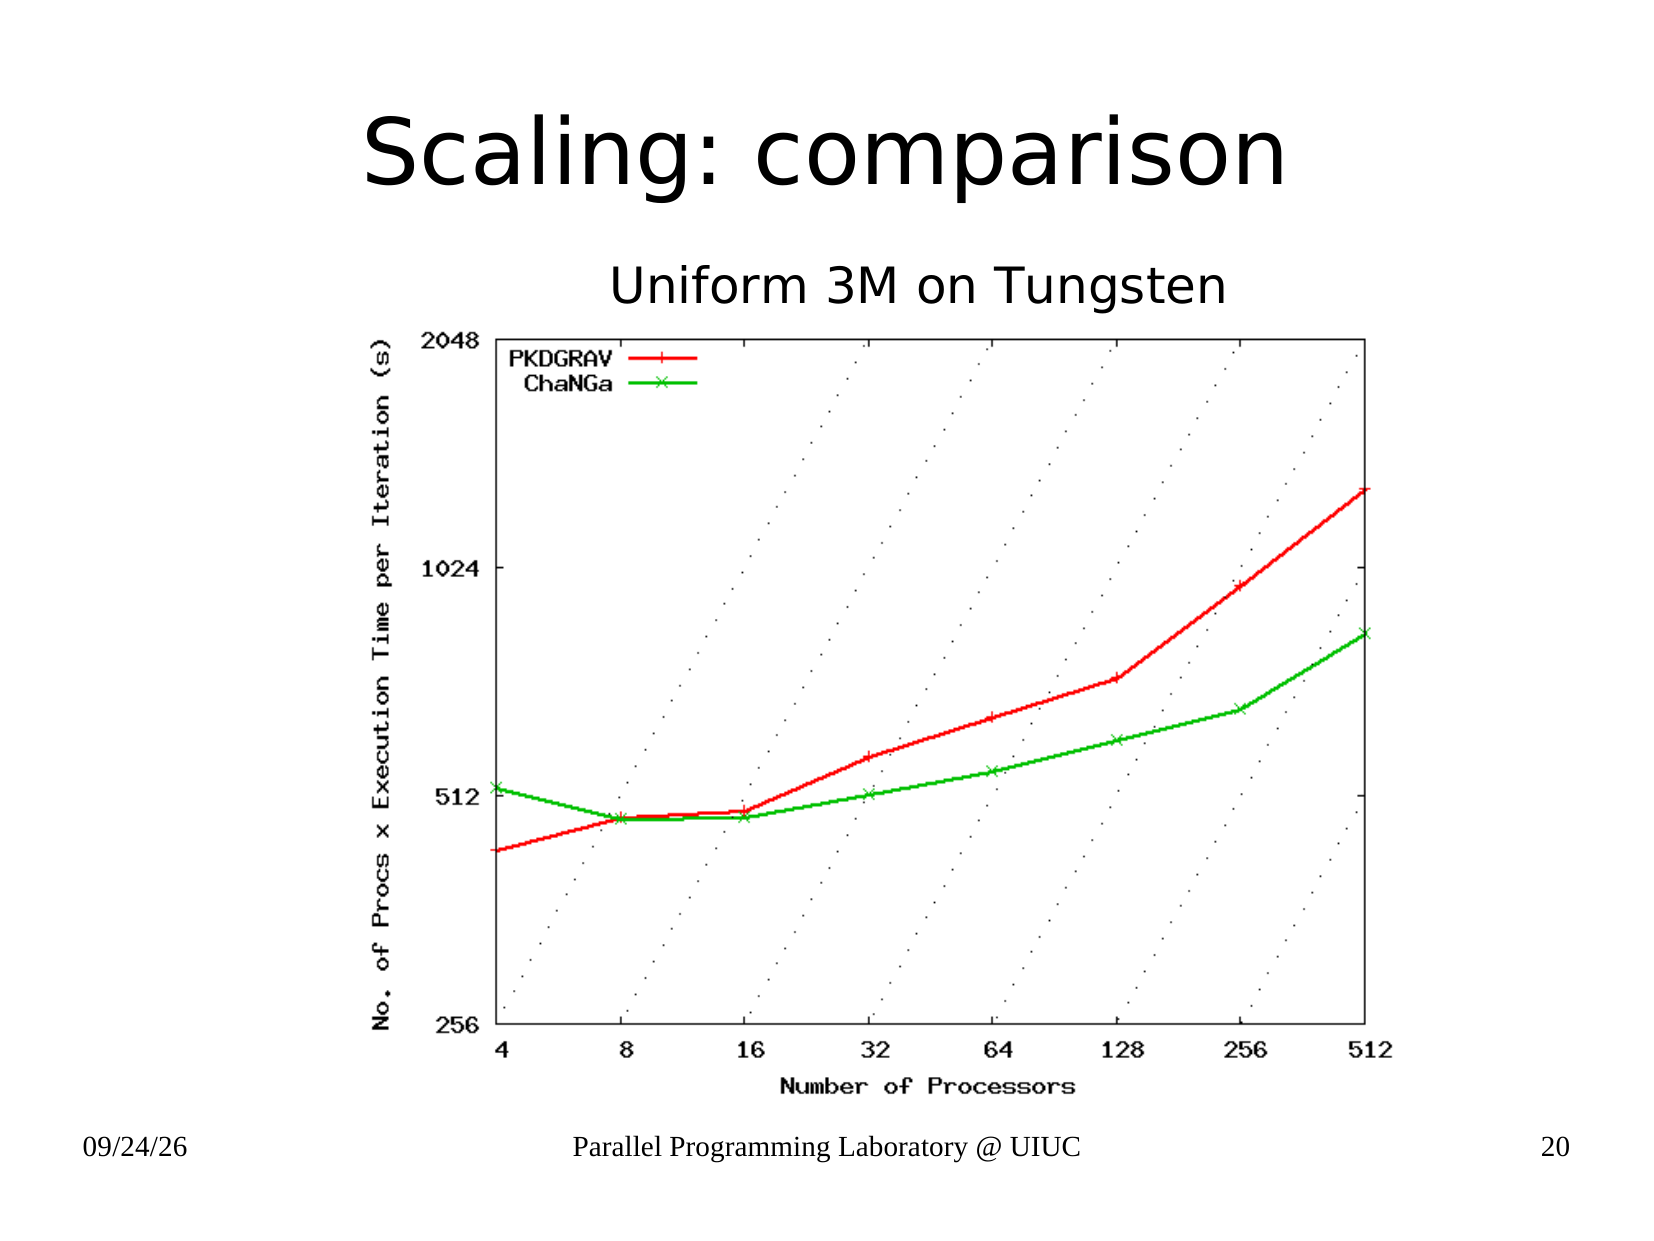

# Scaling: comparison
Uniform 3M on Tungsten
Parallel Programming Laboratory @ UIUC
20